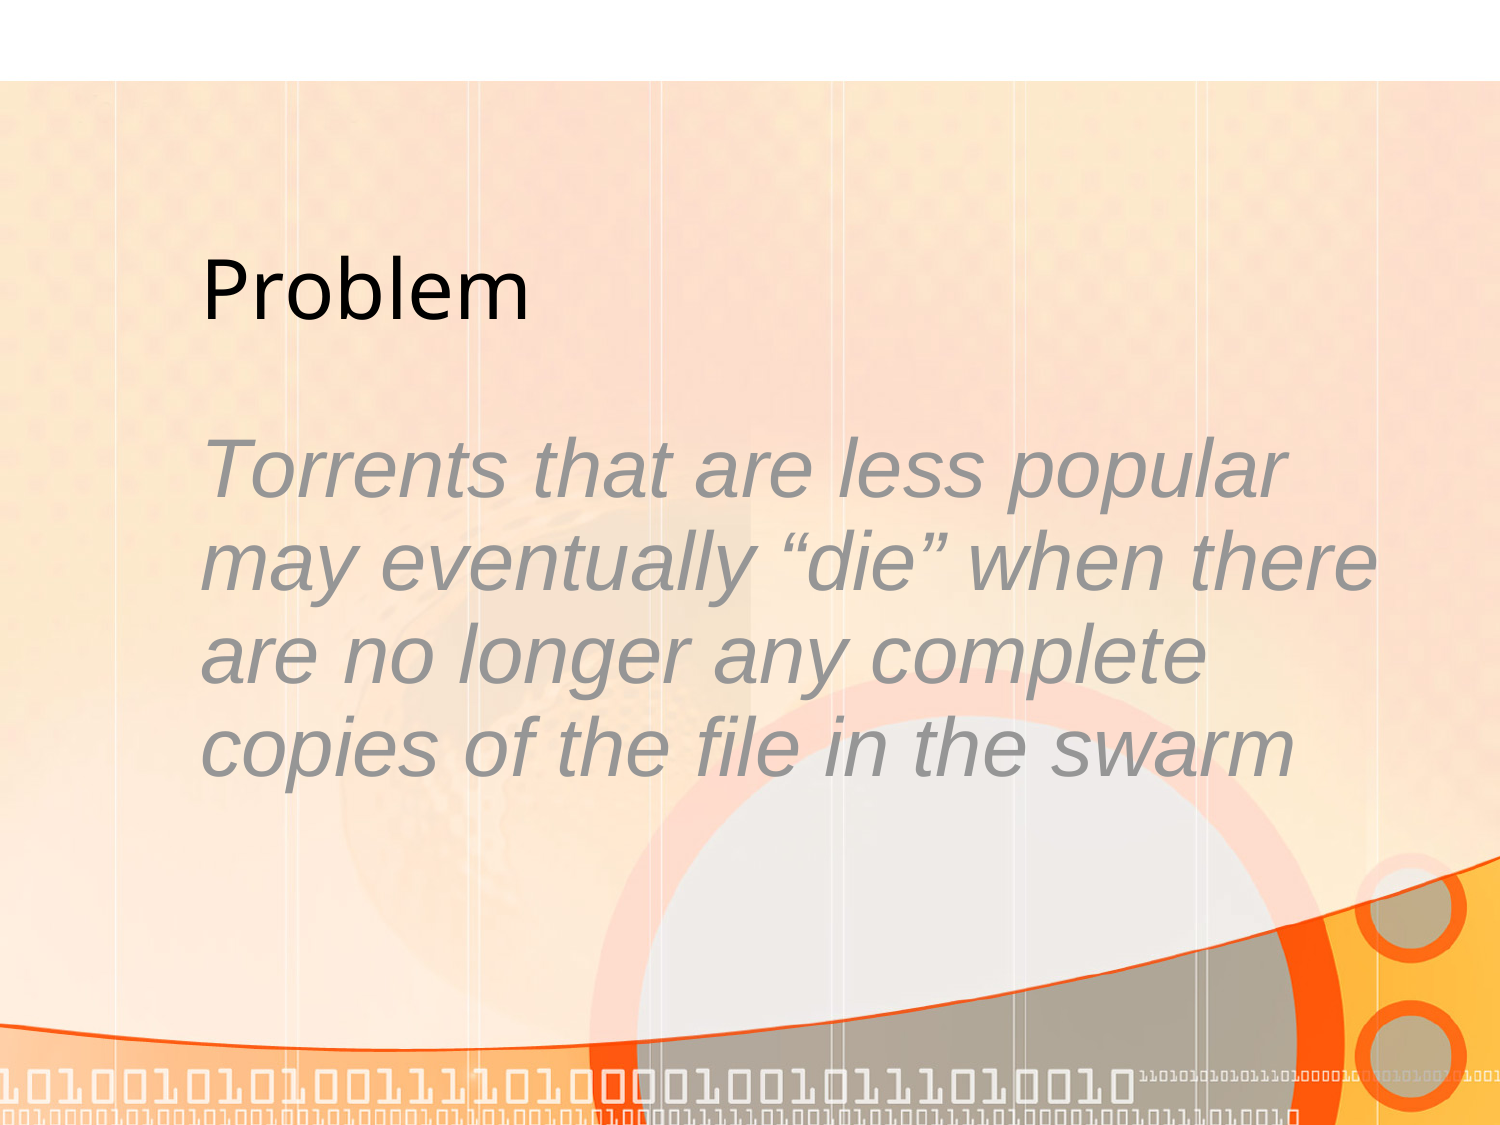

# Problem
Torrents that are less popular may eventually “die” when there are no longer any complete copies of the file in the swarm